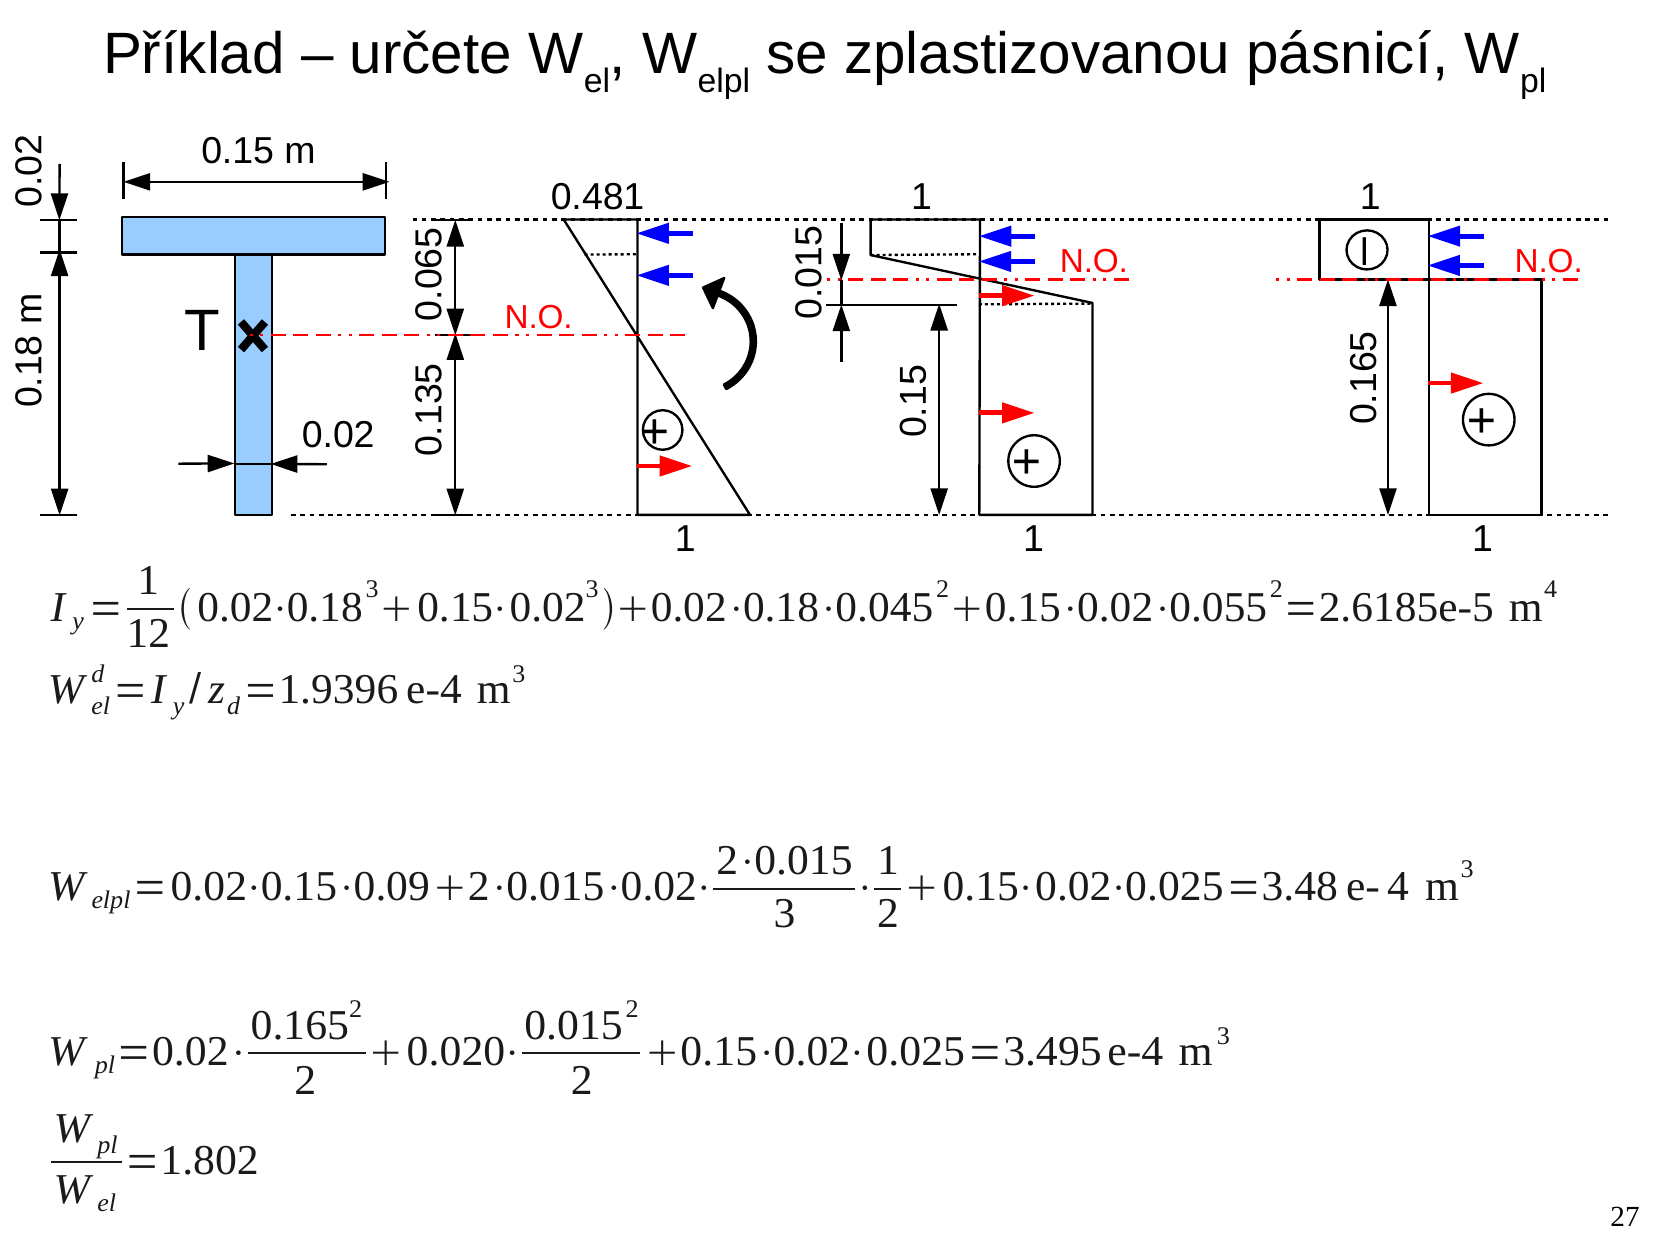

# Příklad – určete Wel, Welpl se zplastizovanou pásnicí, Wpl
0.02
0.15 m
0.481
1
1
–
0.015
0.065
N.O.
N.O.
T
N.O.
0.18 m
0.165
0.15
0.135
+
+
0.02
+
1
1
1
27